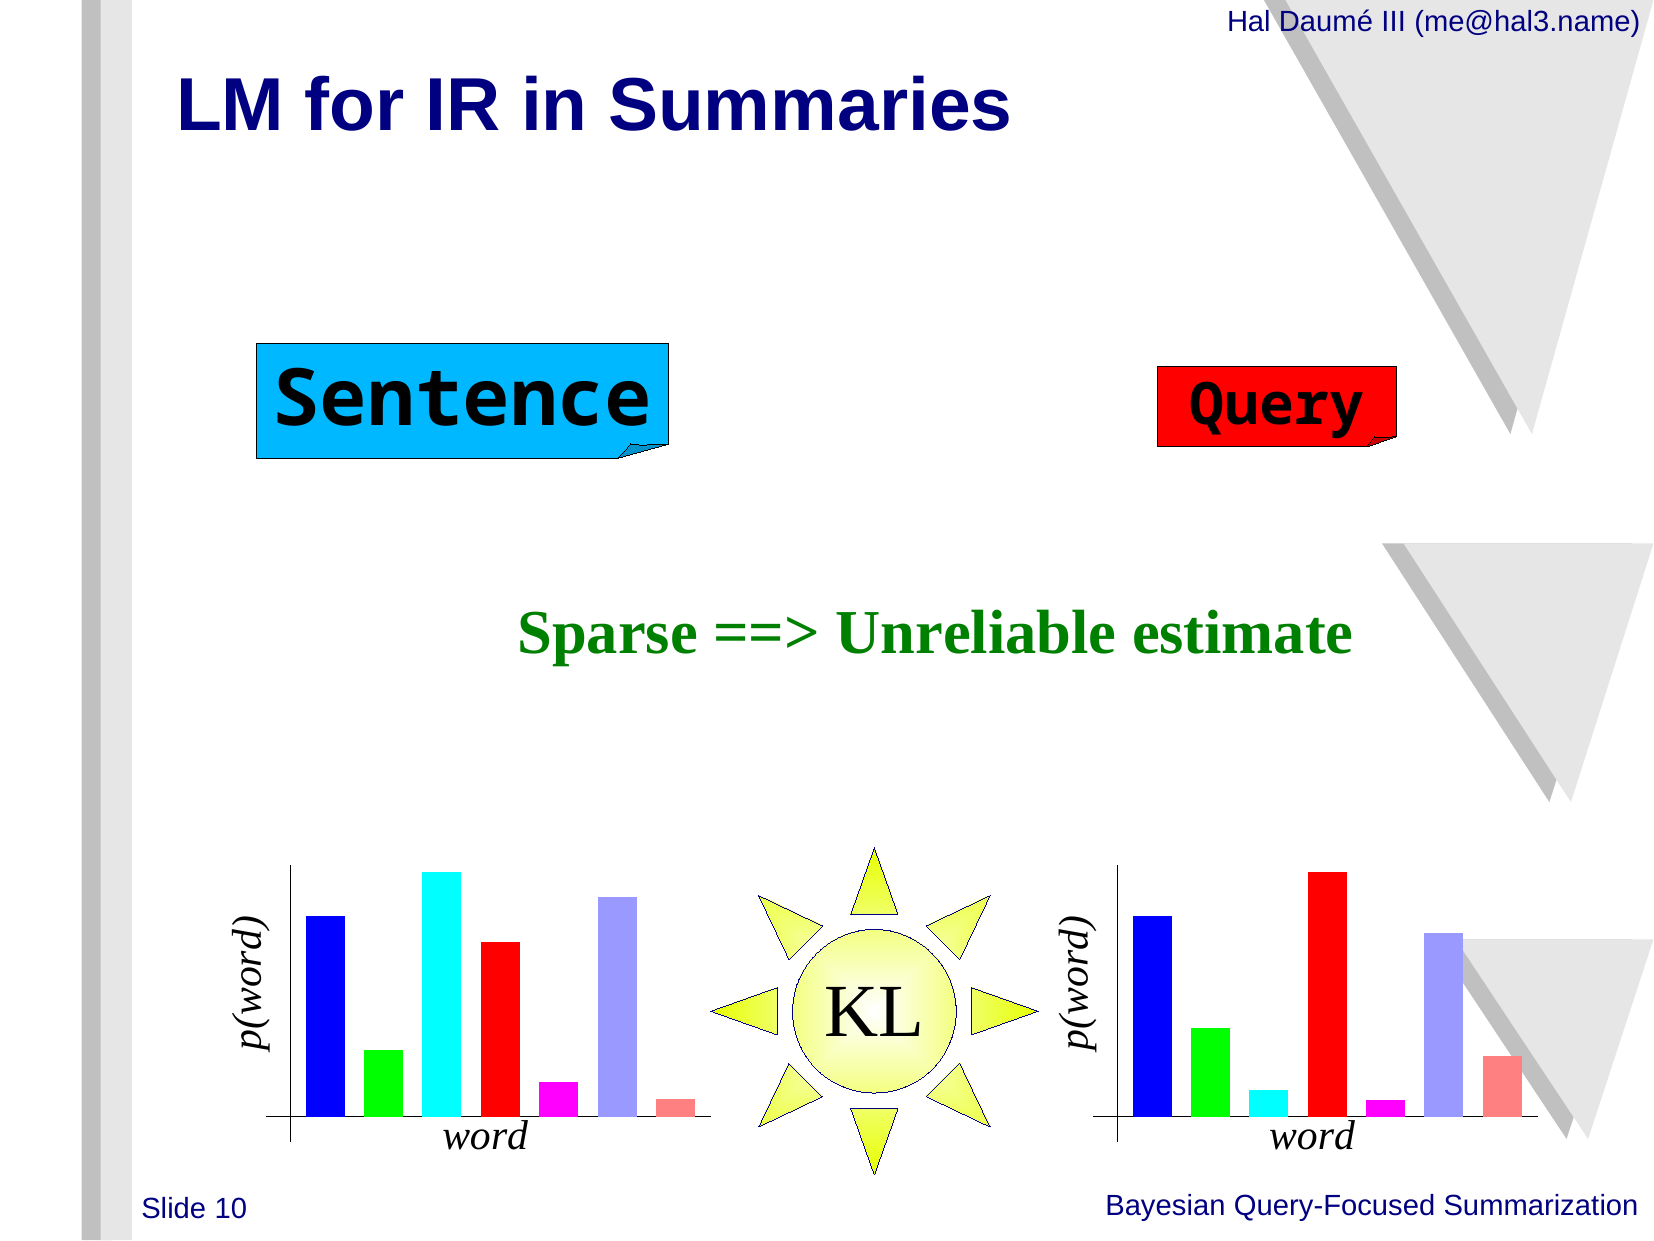

# LM for IR in Summaries
Sentence
Query
Sparse ==> Unreliable estimate
KL
p(word)
p(word)
word
word